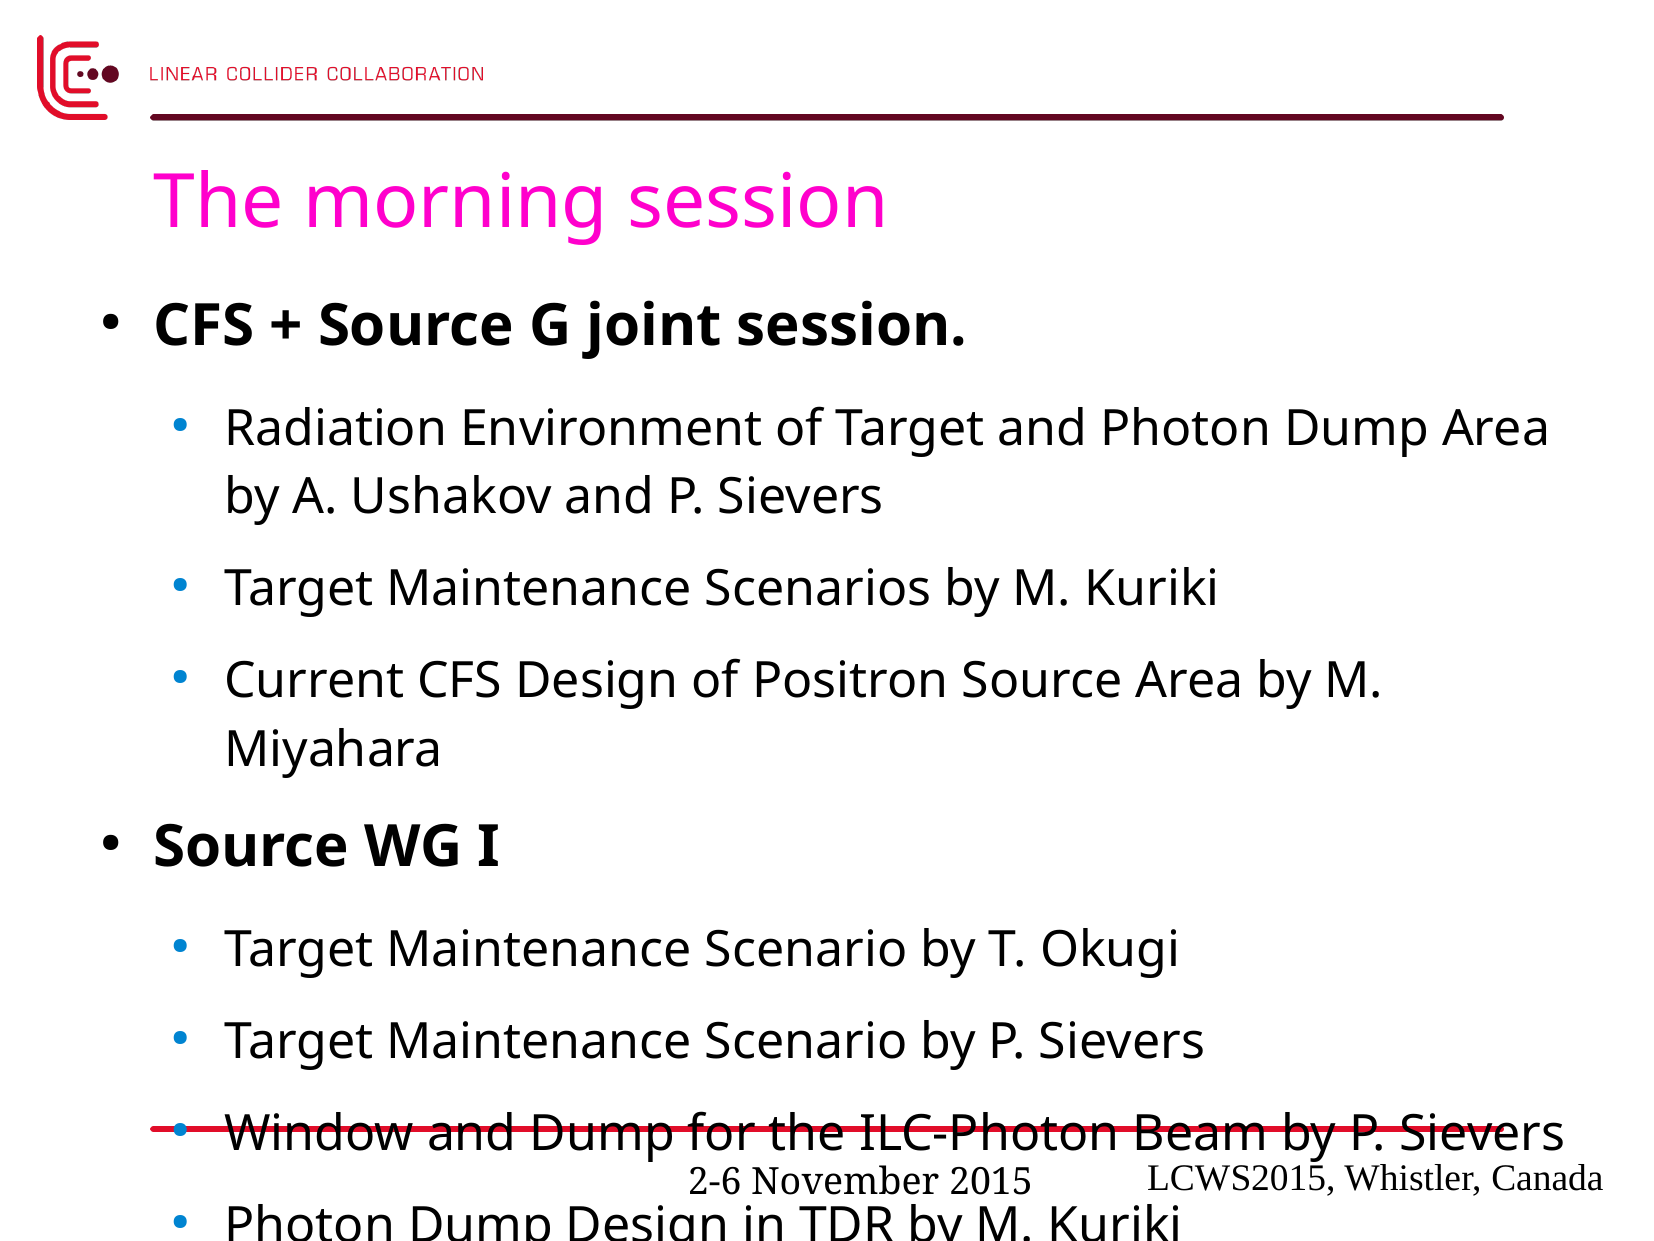

# The morning session
CFS + Source G joint session.
Radiation Environment of Target and Photon Dump Area by A. Ushakov and P. Sievers
Target Maintenance Scenarios by M. Kuriki
Current CFS Design of Positron Source Area by M. Miyahara
Source WG I
Target Maintenance Scenario by T. Okugi
Target Maintenance Scenario by P. Sievers
Window and Dump for the ILC-Photon Beam by P. Sievers
Photon Dump Design in TDR by M. Kuriki